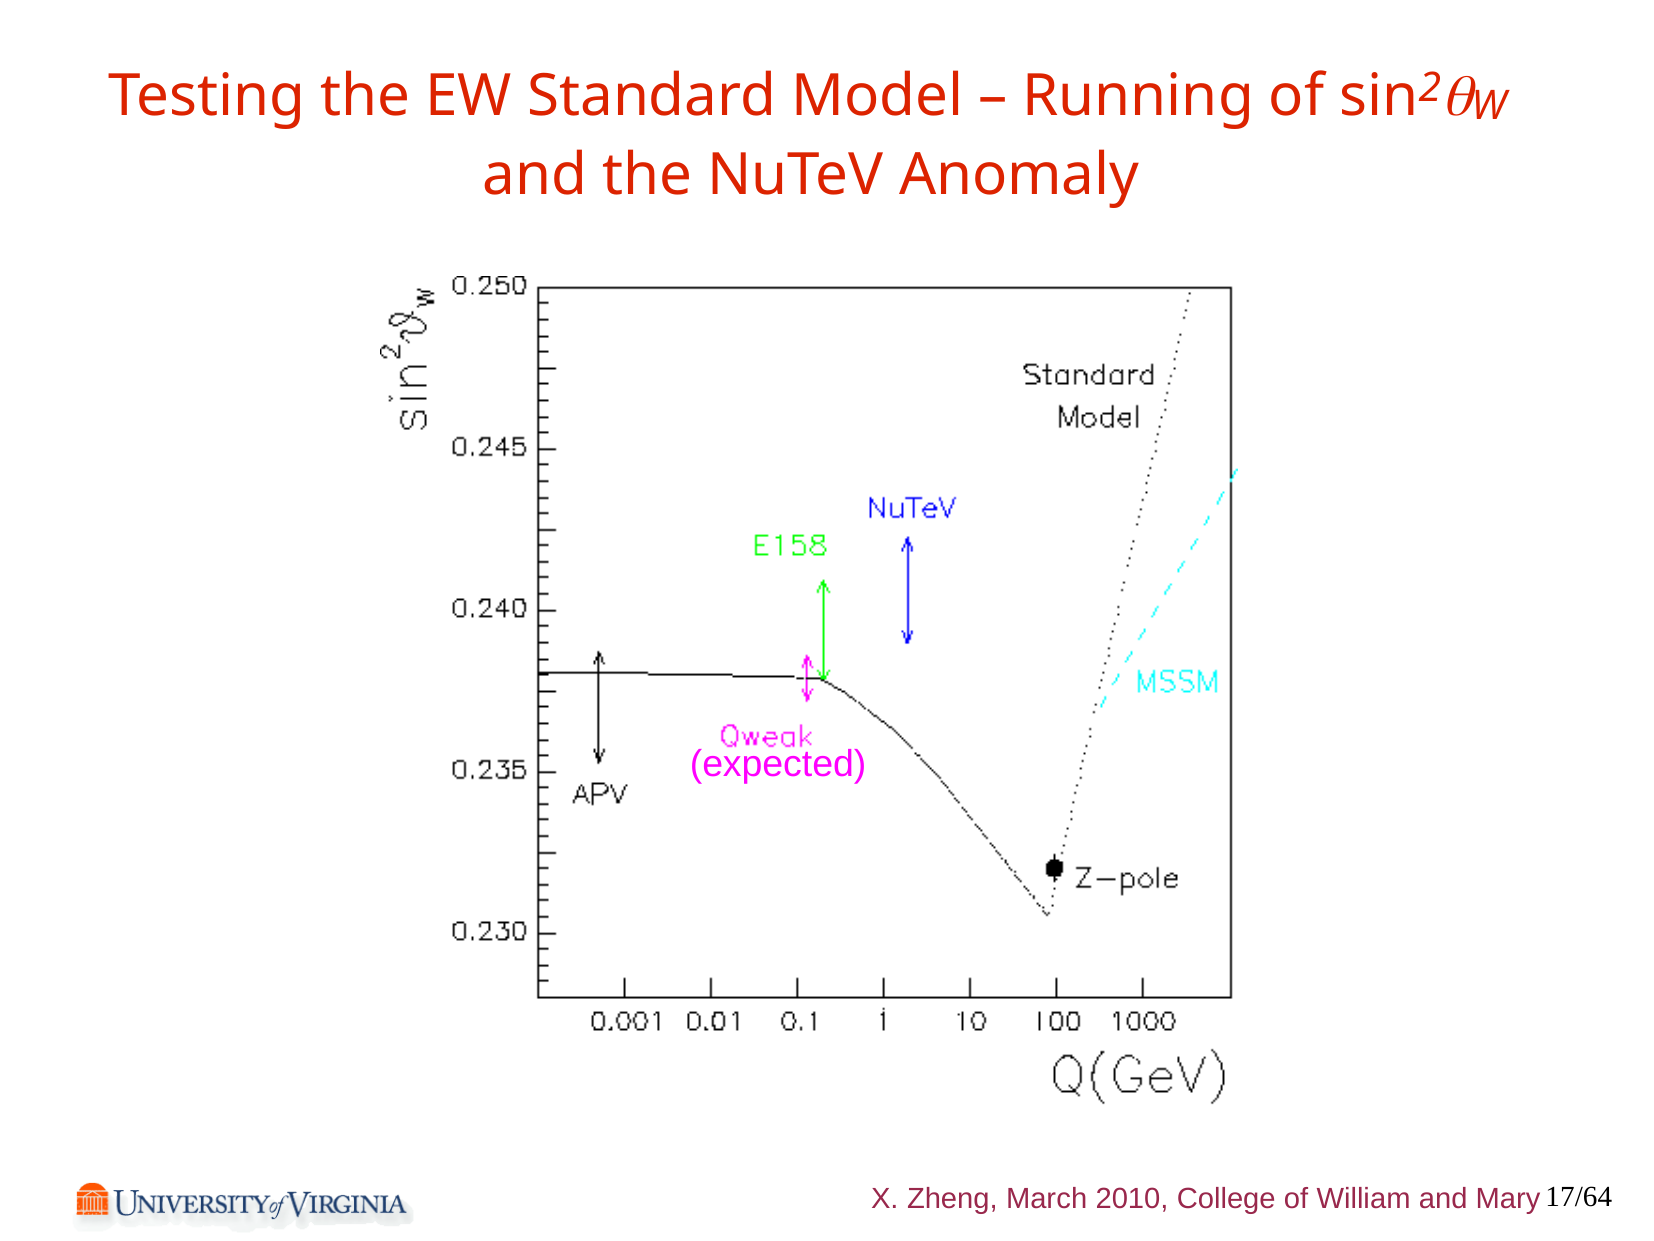

# Testing the EW Standard Model – Running of sin2qW and the NuTeV Anomaly
(expected)